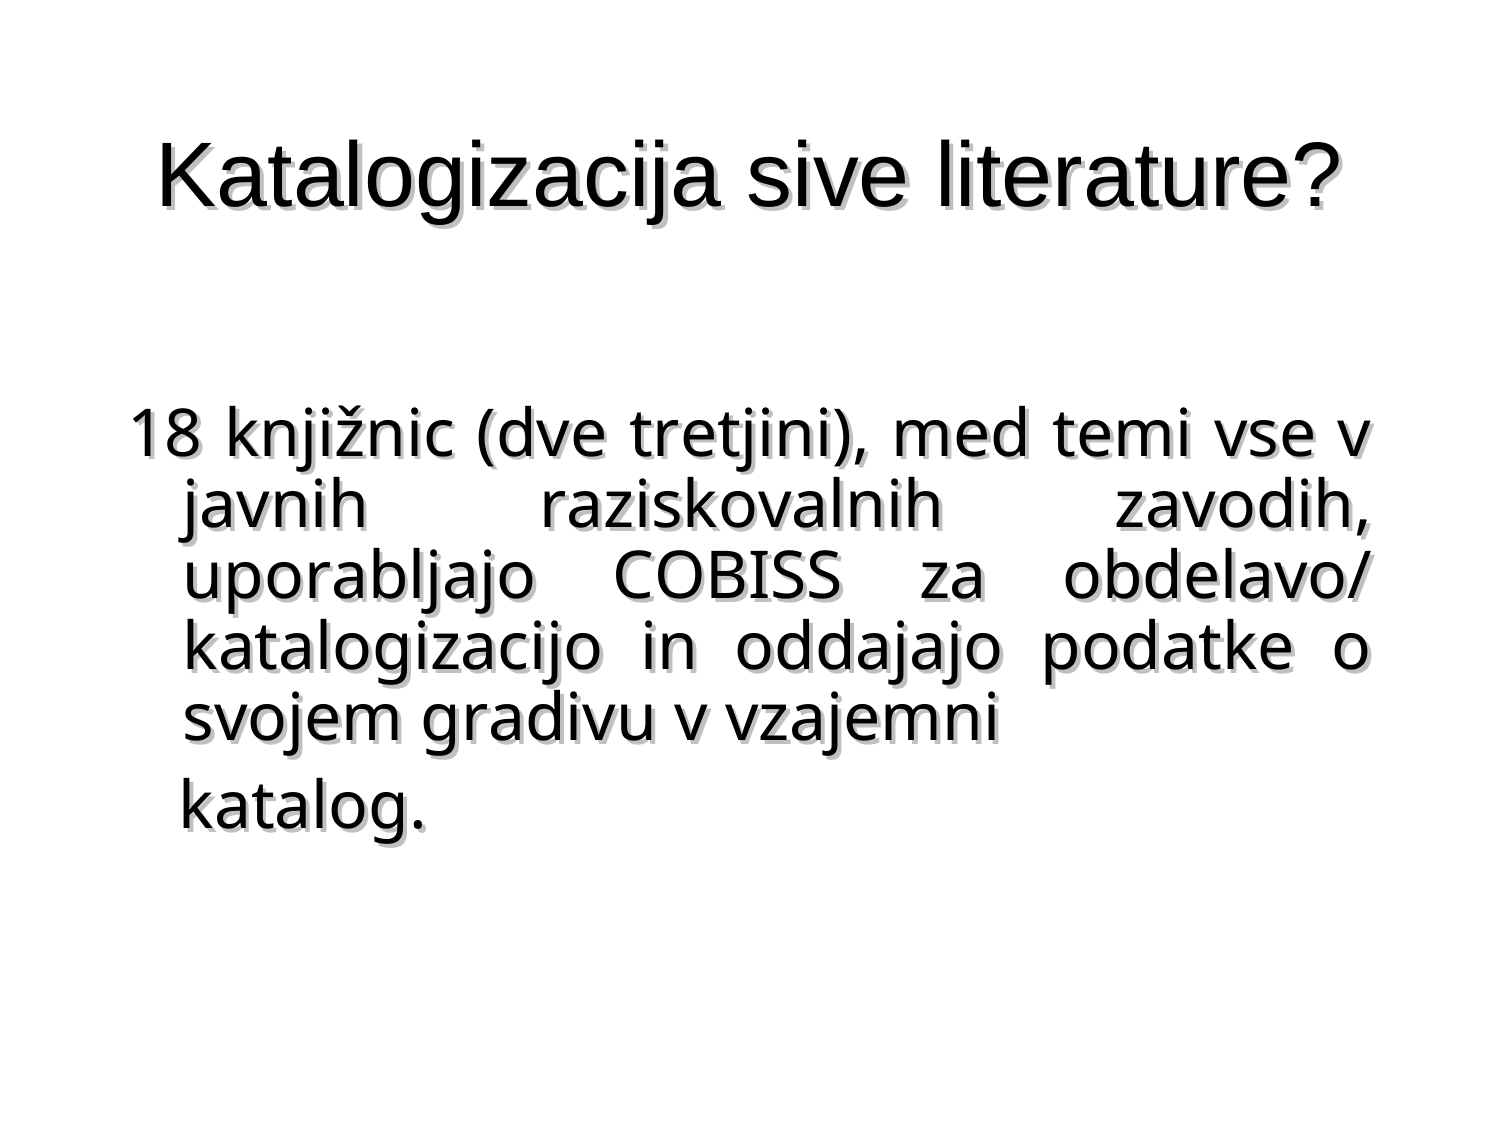

# Katalogizacija sive literature?
18 knjižnic (dve tretjini), med temi vse v javnih raziskovalnih zavodih, uporabljajo COBISS za obdelavo/ katalogizacijo in oddajajo podatke o svojem gradivu v vzajemni
 katalog.
12
Primoz Juznic, University of Ljubljana, Faculty of Arts, Department of Library and Information Science and Book Studies, Slovenia